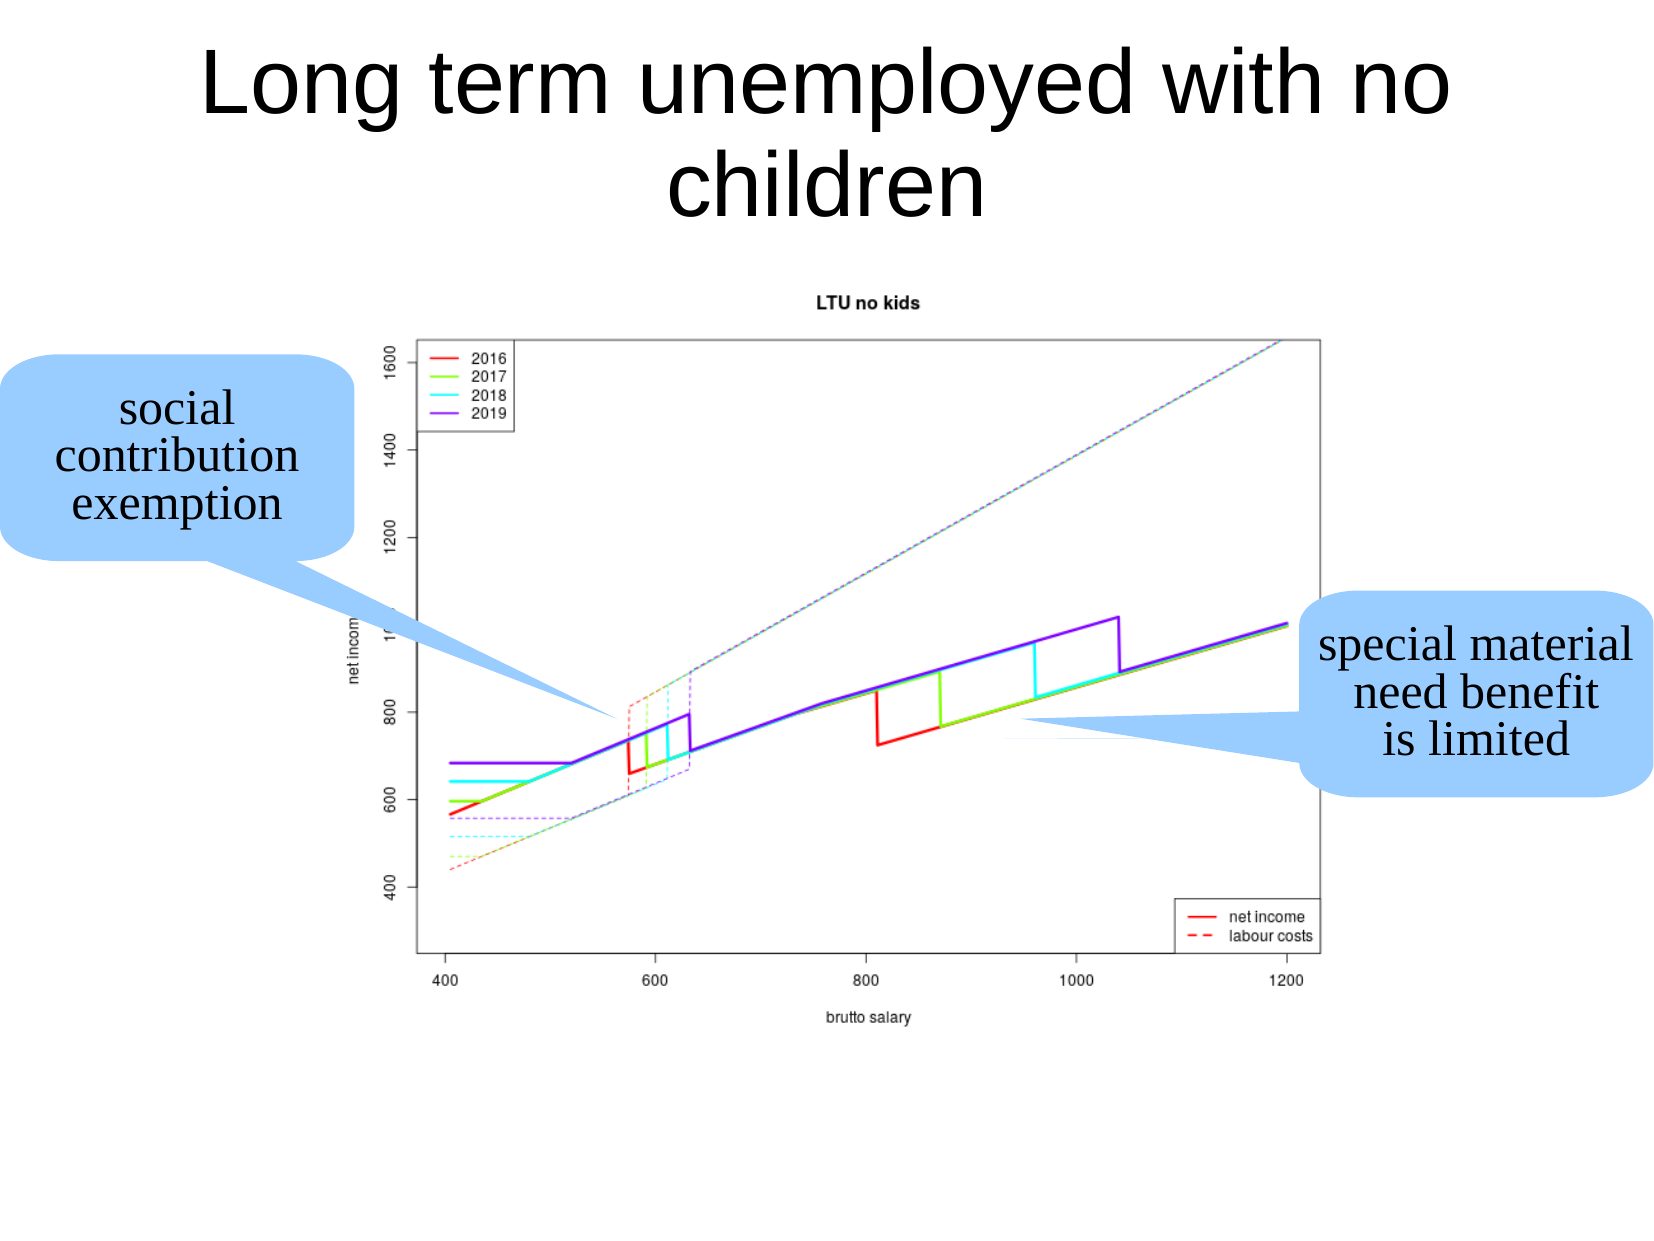

# Long term unemployed with no children
social
contribution
exemption
special material
need benefit
is limited